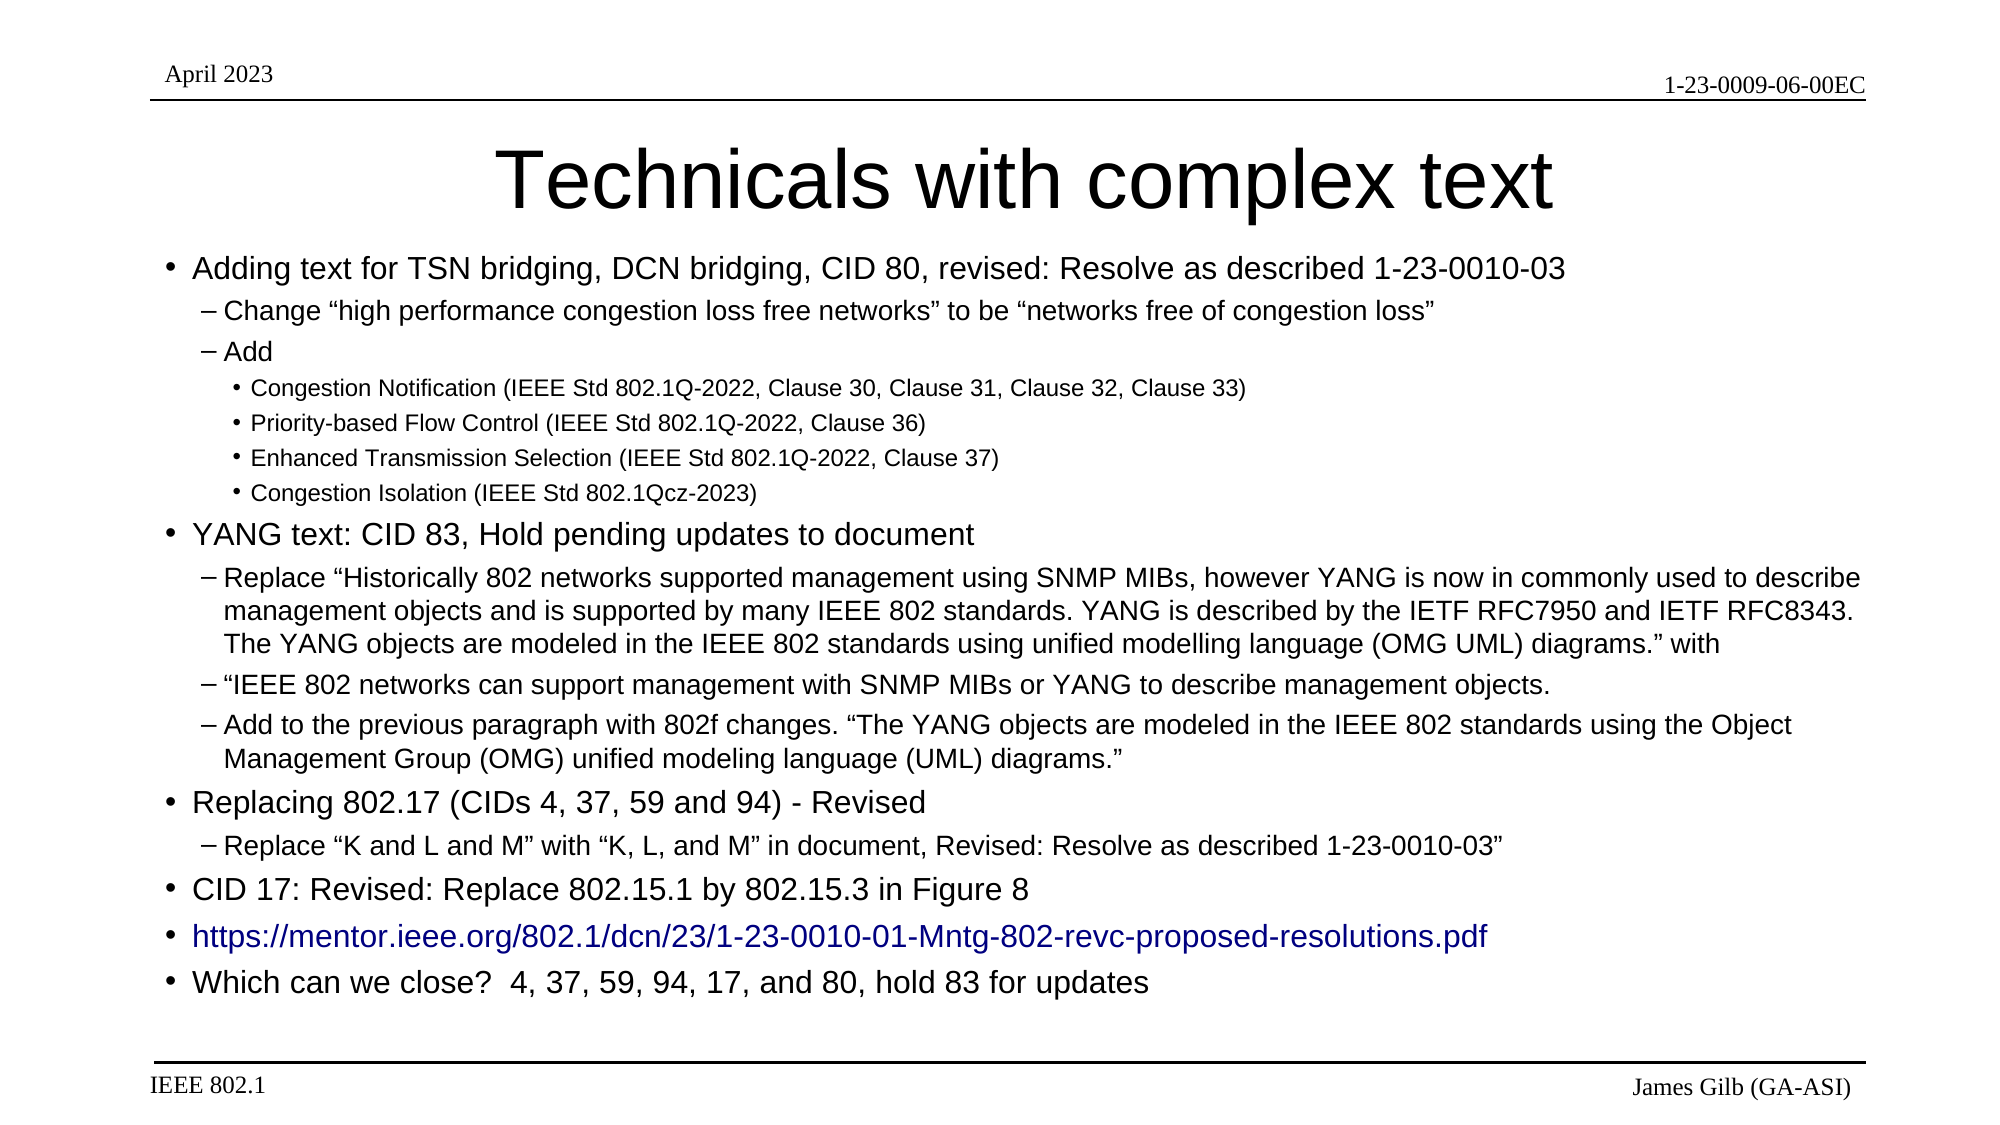

# Technicals with complex text
Adding text for TSN bridging, DCN bridging, CID 80, revised: Resolve as described 1-23-0010-03
Change “high performance congestion loss free networks” to be “networks free of congestion loss”
Add
Congestion Notification (IEEE Std 802.1Q-2022, Clause 30, Clause 31, Clause 32, Clause 33)
Priority-based Flow Control (IEEE Std 802.1Q-2022, Clause 36)
Enhanced Transmission Selection (IEEE Std 802.1Q-2022, Clause 37)
Congestion Isolation (IEEE Std 802.1Qcz-2023)
YANG text: CID 83, Hold pending updates to document
Replace “Historically 802 networks supported management using SNMP MIBs, however YANG is now in commonly used to describe management objects and is supported by many IEEE 802 standards. YANG is described by the IETF RFC7950 and IETF RFC8343. The YANG objects are modeled in the IEEE 802 standards using unified modelling language (OMG UML) diagrams.” with
“IEEE 802 networks can support management with SNMP MIBs or YANG to describe management objects.
Add to the previous paragraph with 802f changes. “The YANG objects are modeled in the IEEE 802 standards using the Object Management Group (OMG) unified modeling language (UML) diagrams.”
Replacing 802.17 (CIDs 4, 37, 59 and 94) - Revised
Replace “K and L and M” with “K, L, and M” in document, Revised: Resolve as described 1-23-0010-03”
CID 17: Revised: Replace 802.15.1 by 802.15.3 in Figure 8
https://mentor.ieee.org/802.1/dcn/23/1-23-0010-01-Mntg-802-revc-proposed-resolutions.pdf
Which can we close? 4, 37, 59, 94, 17, and 80, hold 83 for updates